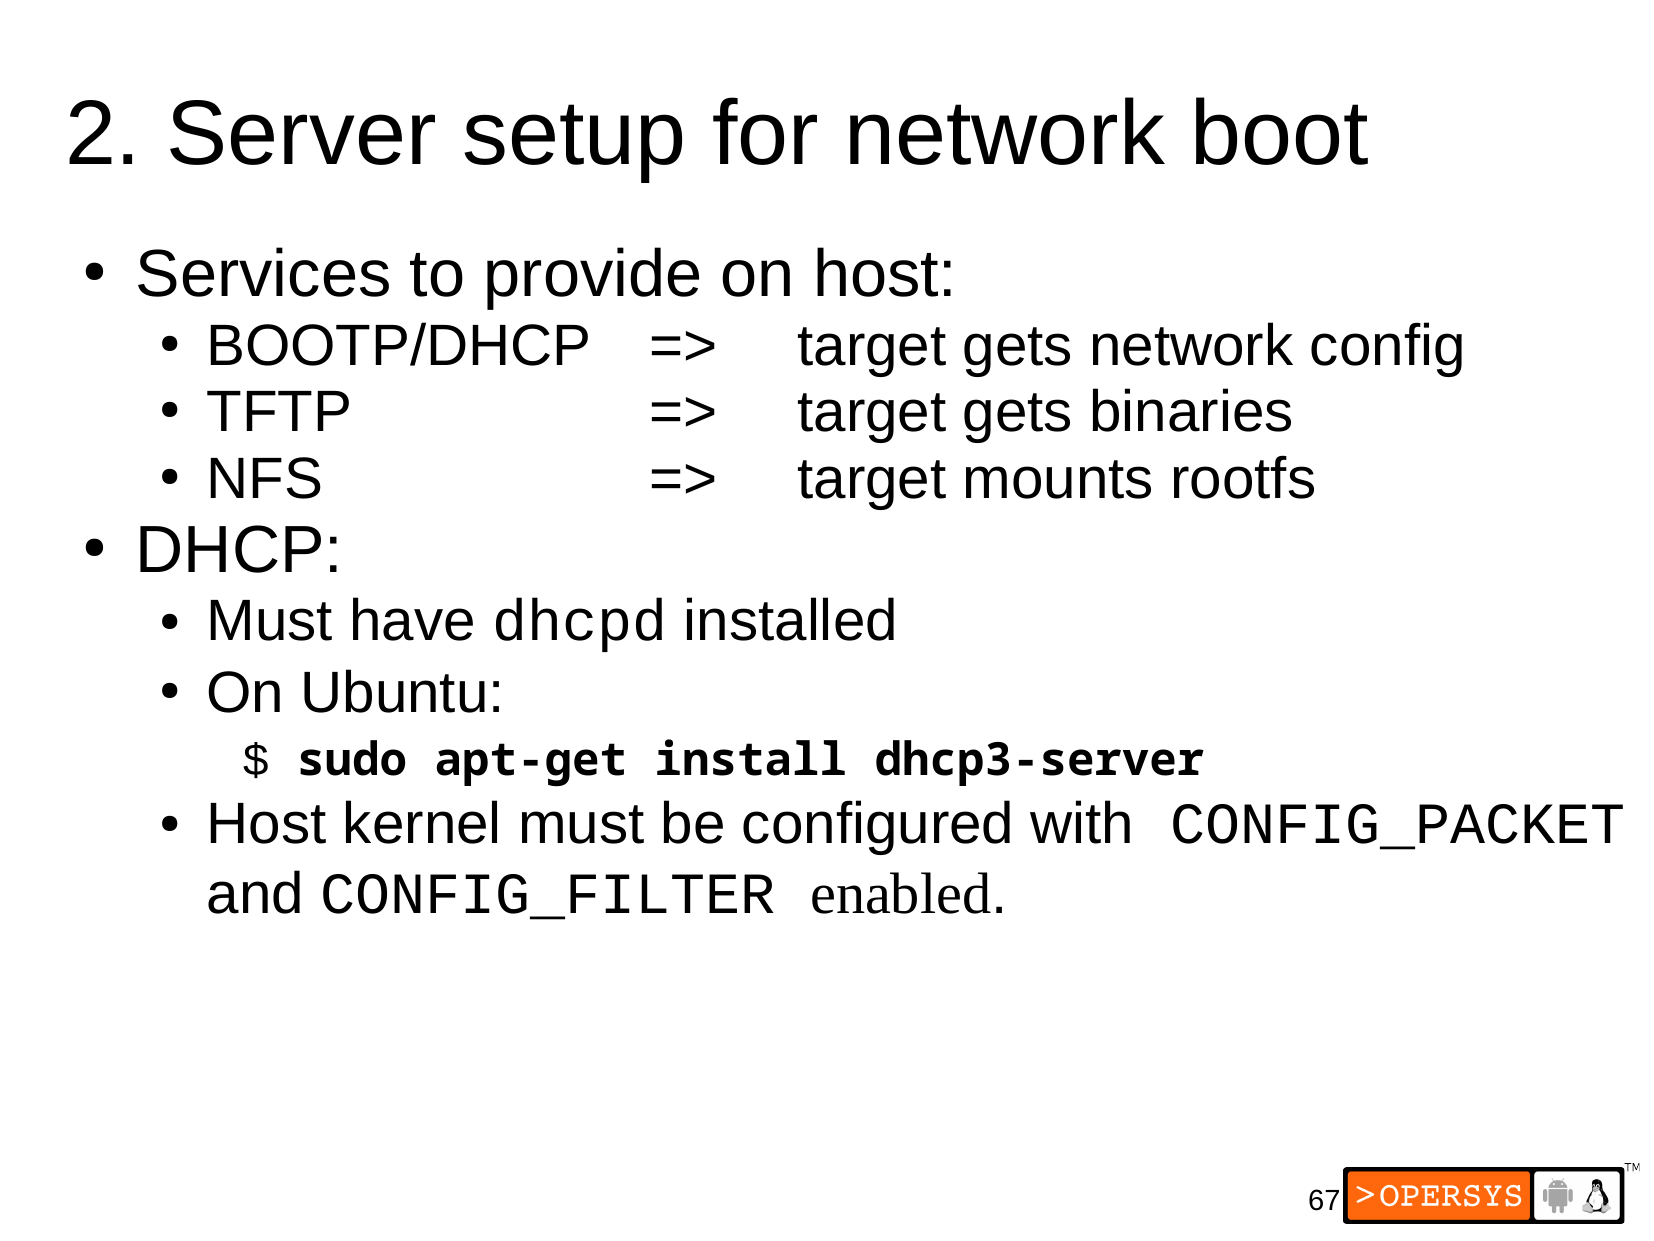

# 2. Server setup for network boot
Services to provide on host:
BOOTP/DHCP	=>		target gets network config
TFTP					=>		target gets binaries
NFS					=>		target mounts rootfs
DHCP:
Must have dhcpd installed
On Ubuntu:
$ sudo apt-get install dhcp3-server
Host kernel must be configured with CONFIG_PACKET and CONFIG_FILTER enabled.